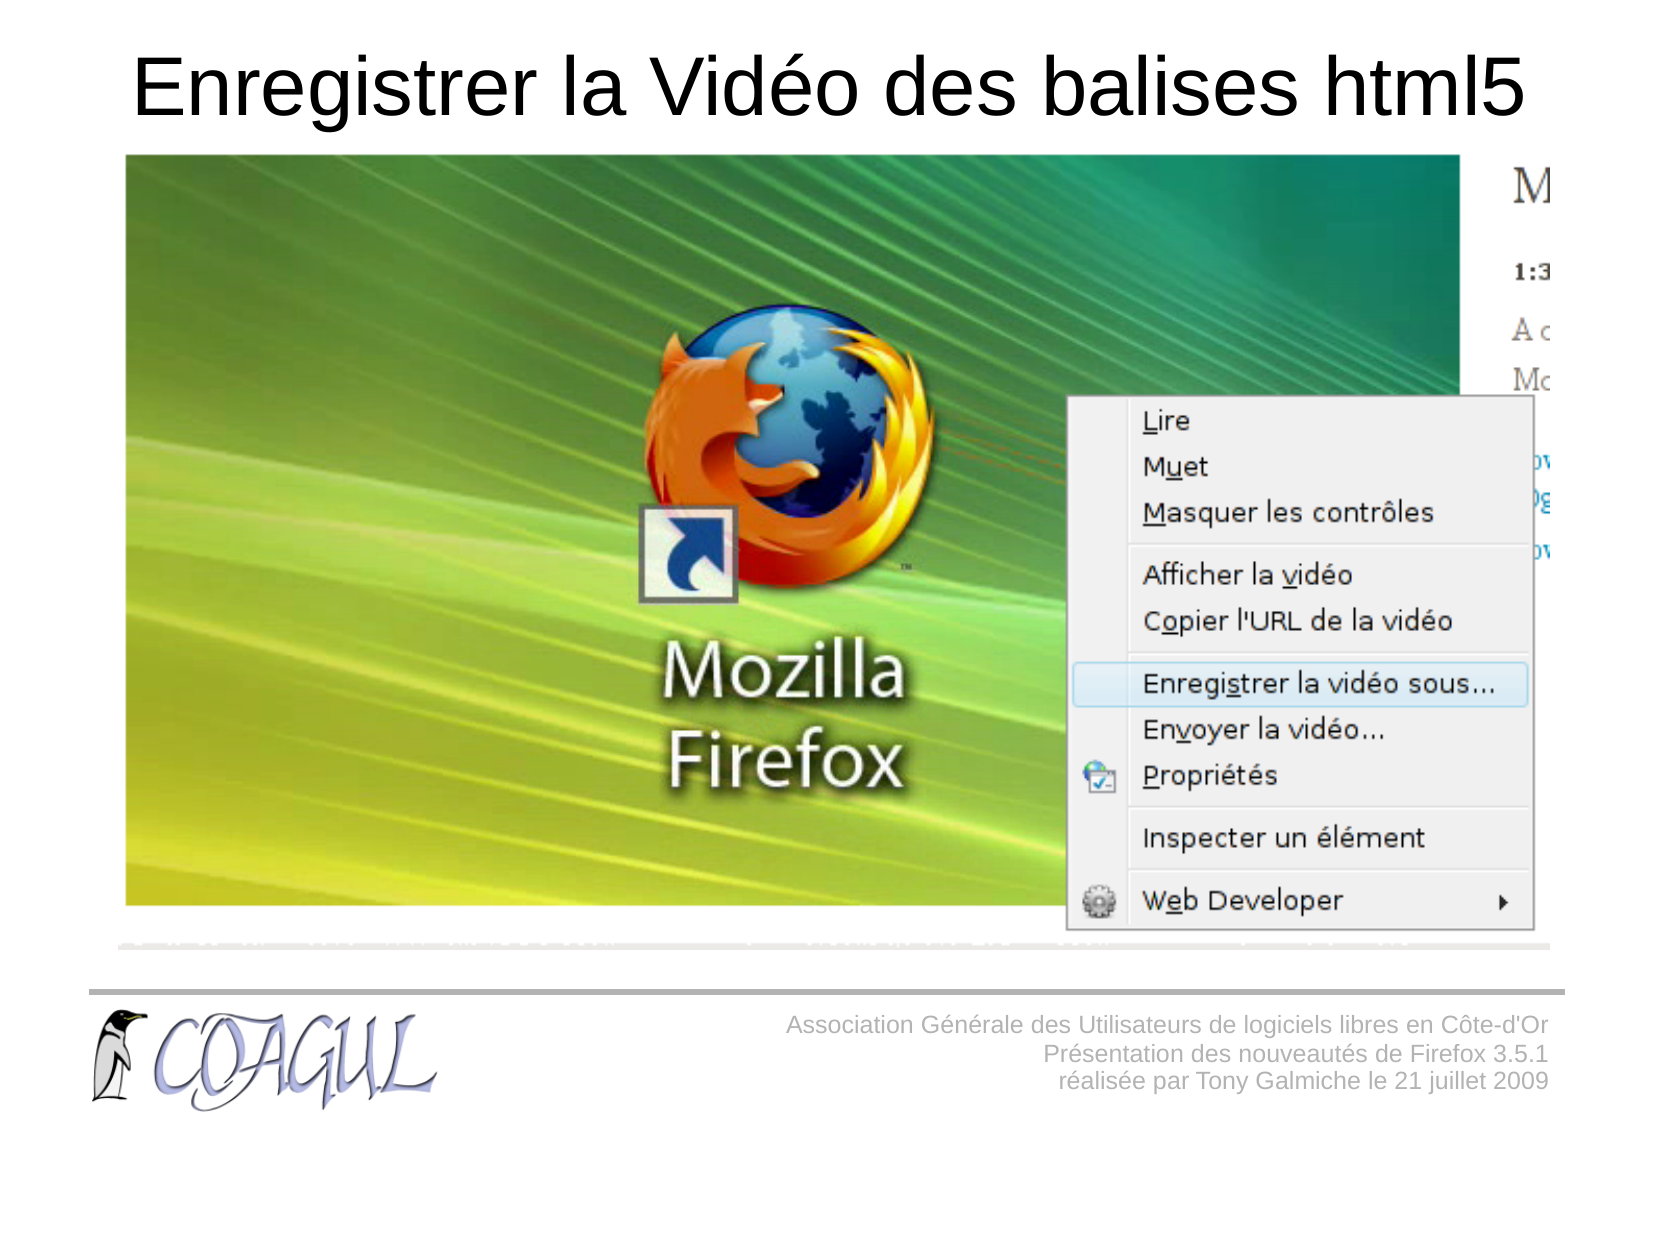

# Enregistrer la Vidéo des balises html5